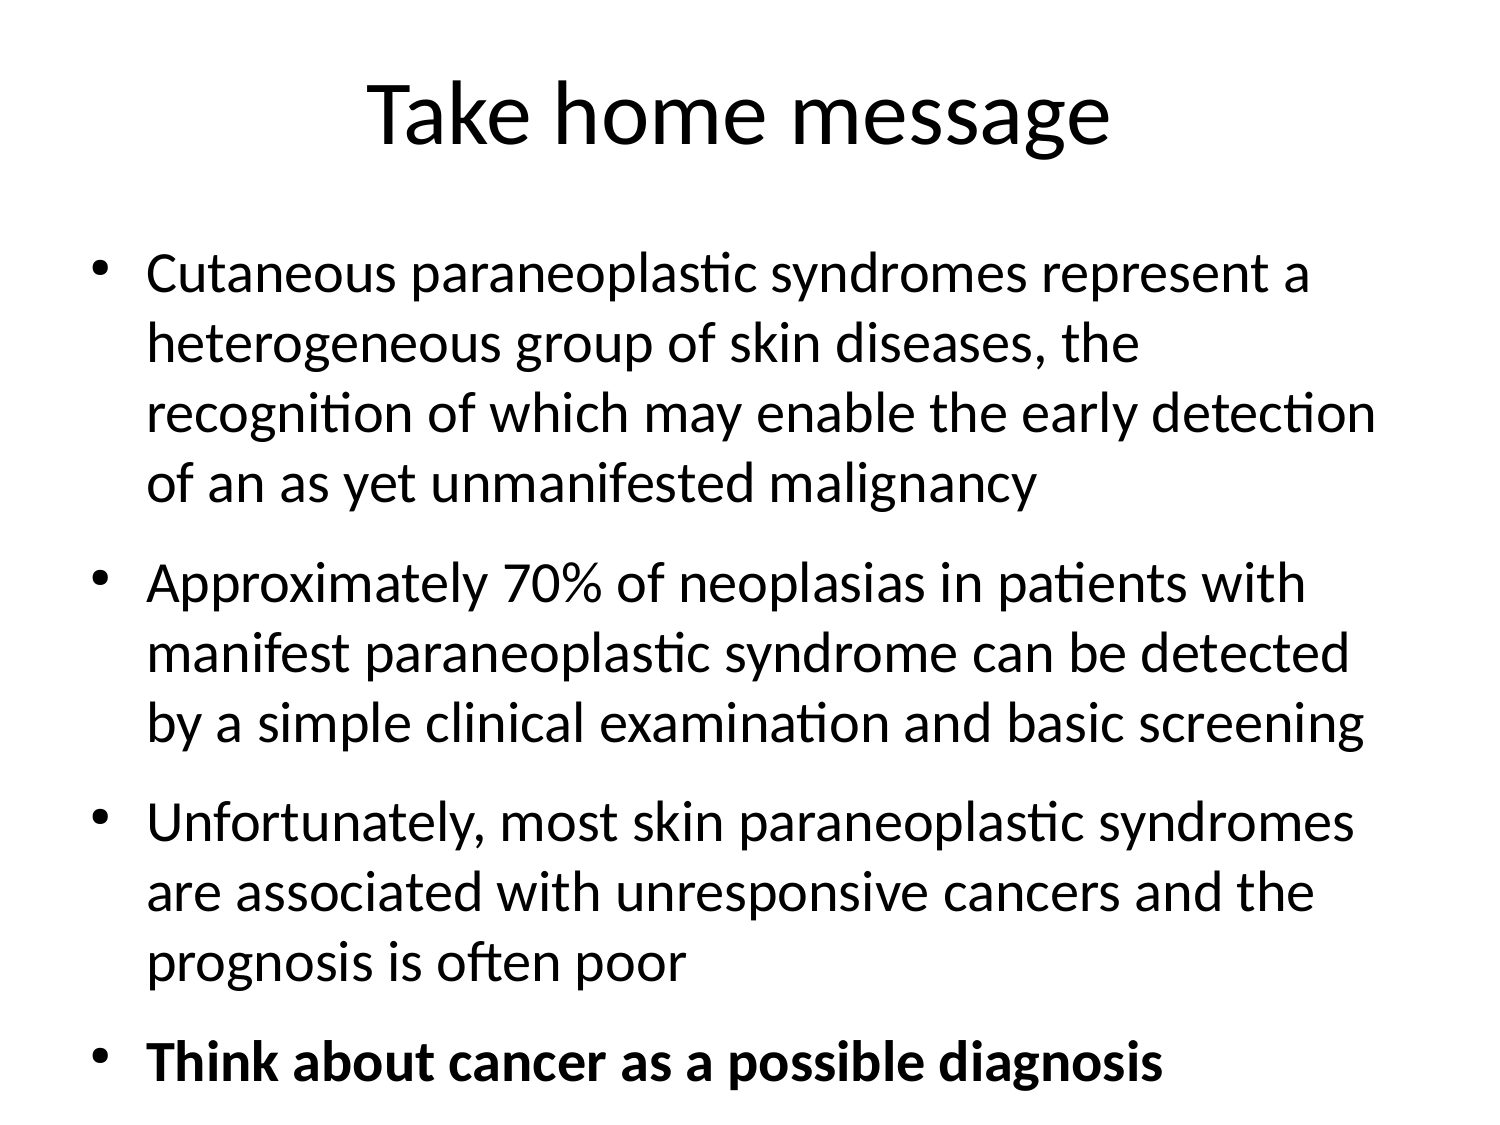

# Take home message
Cutaneous paraneoplastic syndromes represent a heterogeneous group of skin diseases, the recognition of which may enable the early detection of an as yet unmanifested malignancy
Approximately 70% of neoplasias in patients with manifest paraneoplastic syndrome can be detected by a simple clinical examination and basic screening
Unfortunately, most skin paraneoplastic syndromes are associated with unresponsive cancers and the prognosis is often poor
Think about cancer as a possible diagnosis